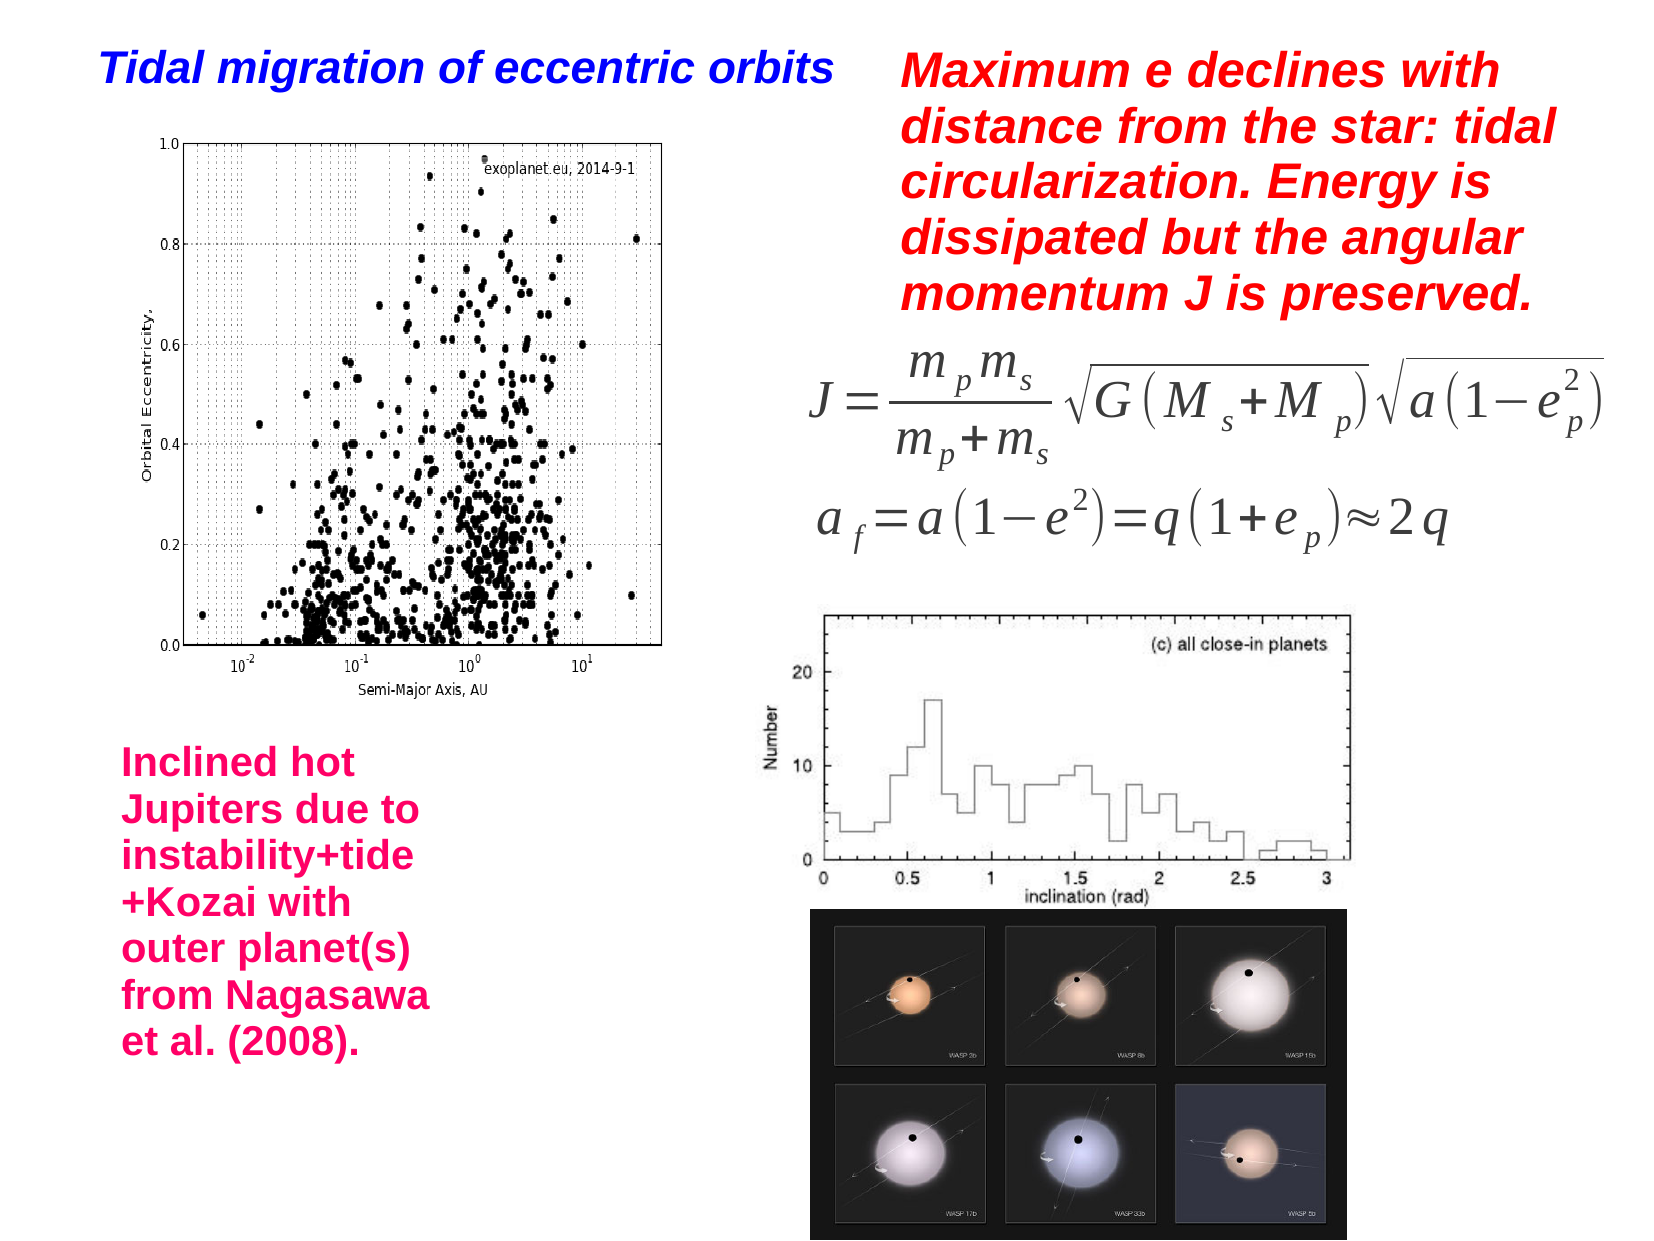

Tidal migration of eccentric orbits
Maximum e declines with distance from the star: tidal circularization. Energy is dissipated but the angular momentum J is preserved.
Inclined hot Jupiters due to instability+tide+Kozai with outer planet(s) from Nagasawa et al. (2008).